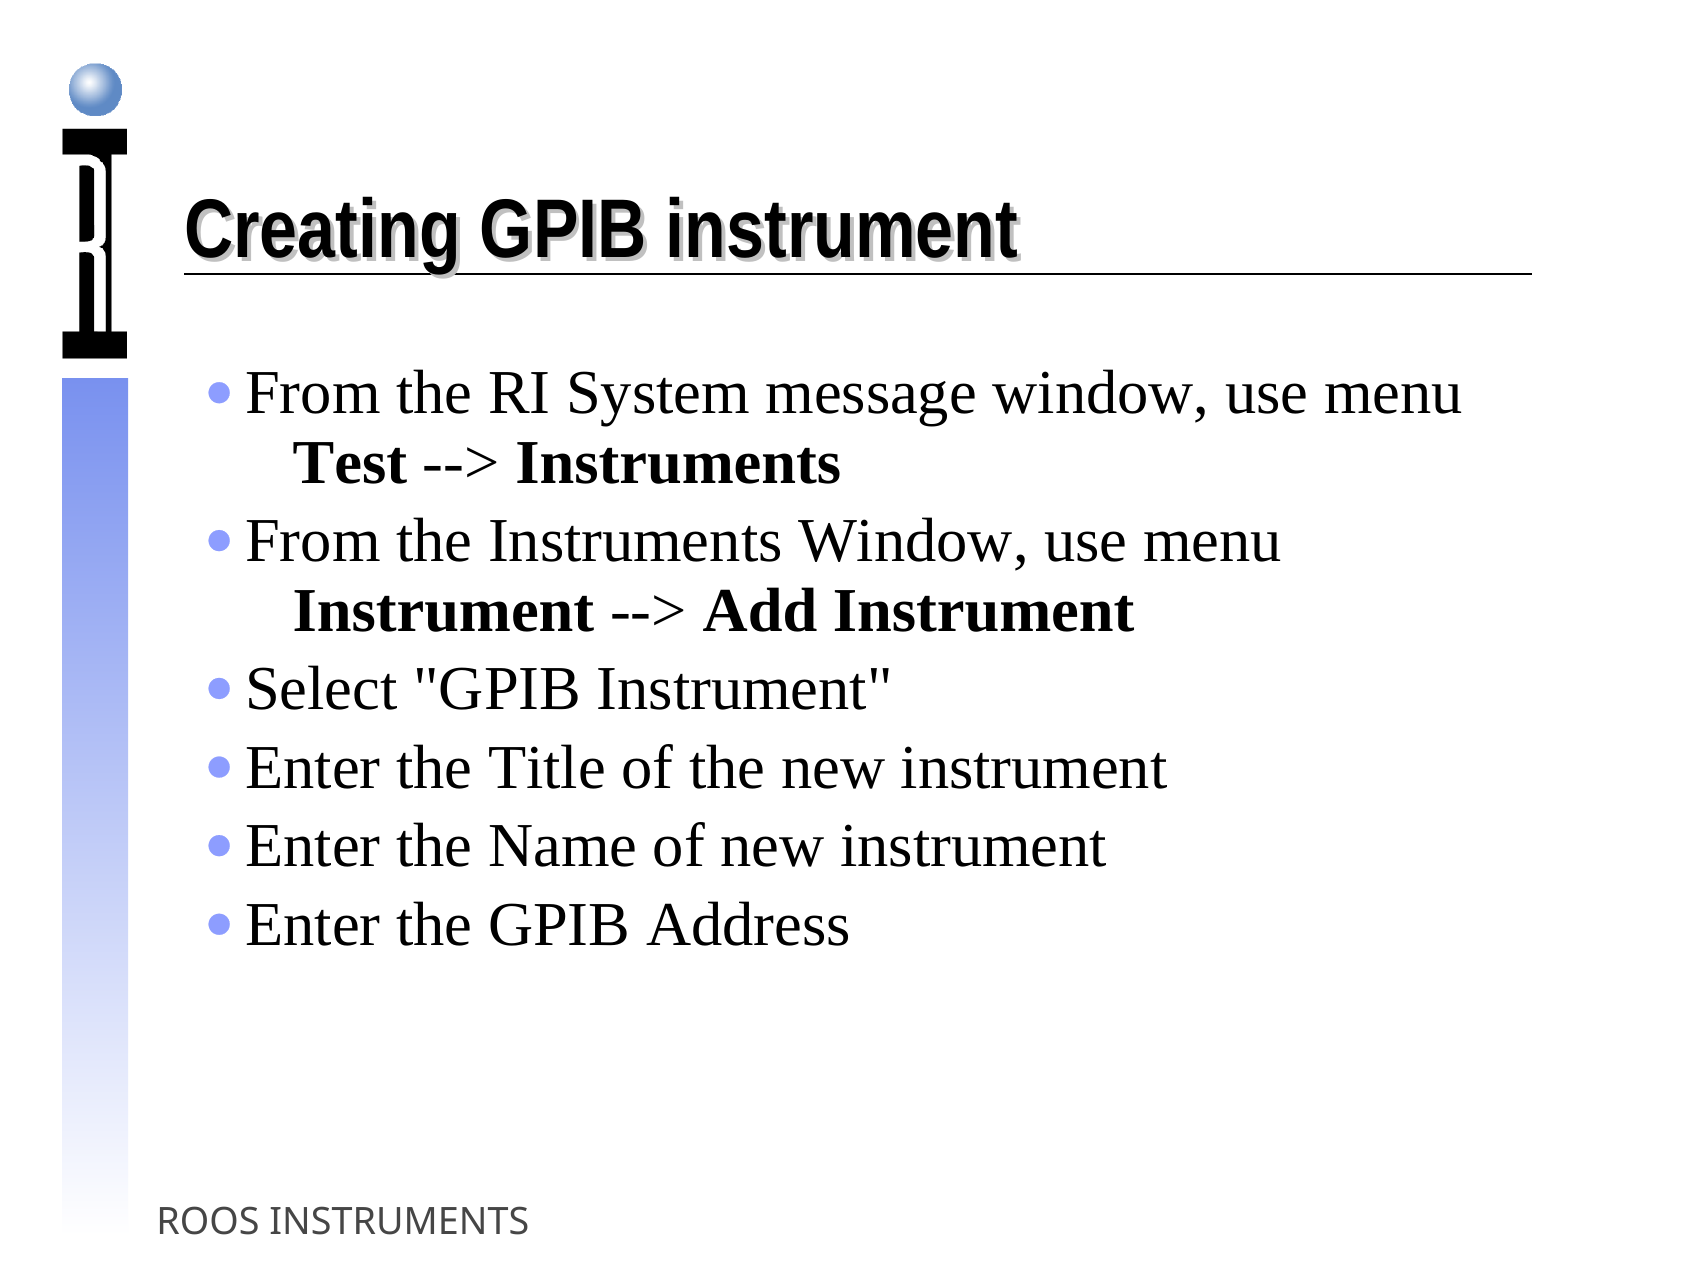

Creating GPIB instrument
From the RI System message window, use menu Test --> Instruments
From the Instruments Window, use menu Instrument --> Add Instrument
Select "GPIB Instrument"
Enter the Title of the new instrument
Enter the Name of new instrument
Enter the GPIB Address